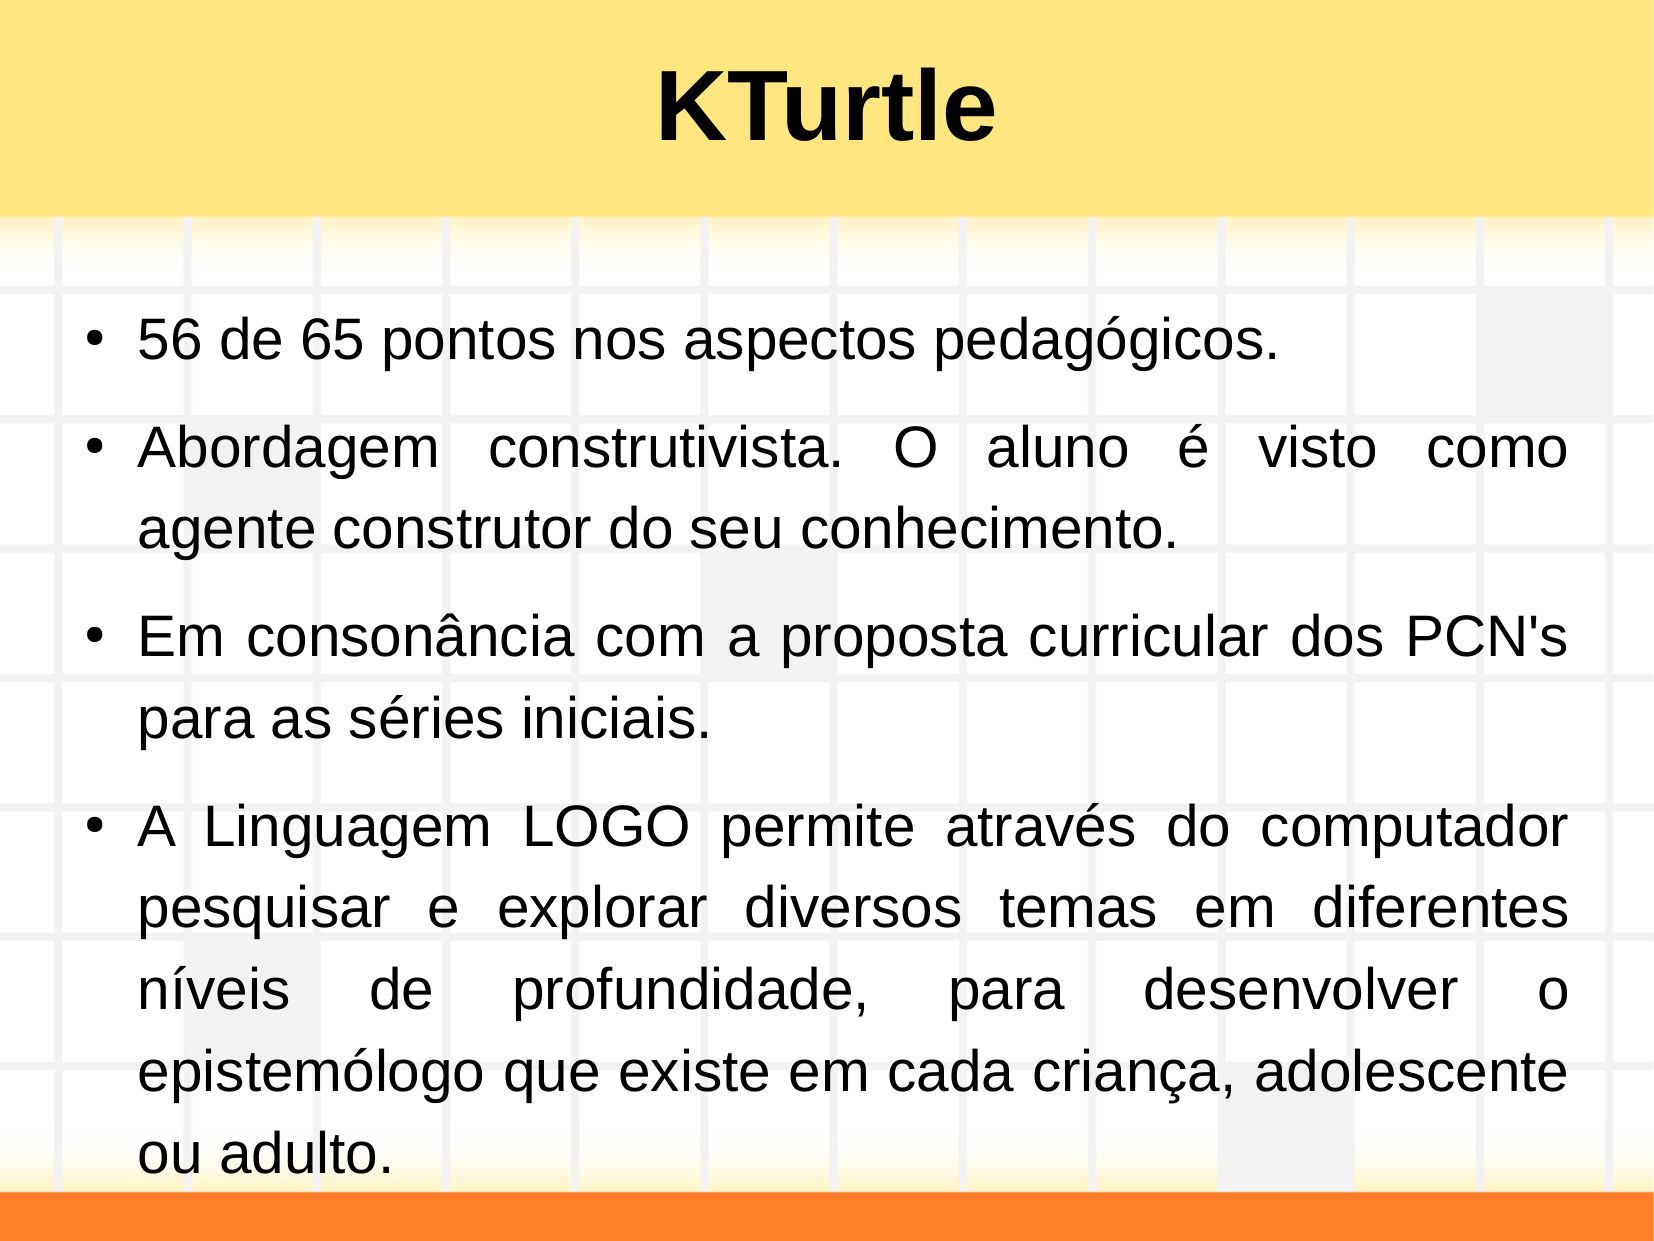

# KTurtle
56 de 65 pontos nos aspectos pedagógicos.
Abordagem construtivista. O aluno é visto como agente construtor do seu conhecimento.
Em consonância com a proposta curricular dos PCN's para as séries iniciais.
A Linguagem LOGO permite através do computador pesquisar e explorar diversos temas em diferentes níveis de profundidade, para desenvolver o epistemólogo que existe em cada criança, adolescente ou adulto.